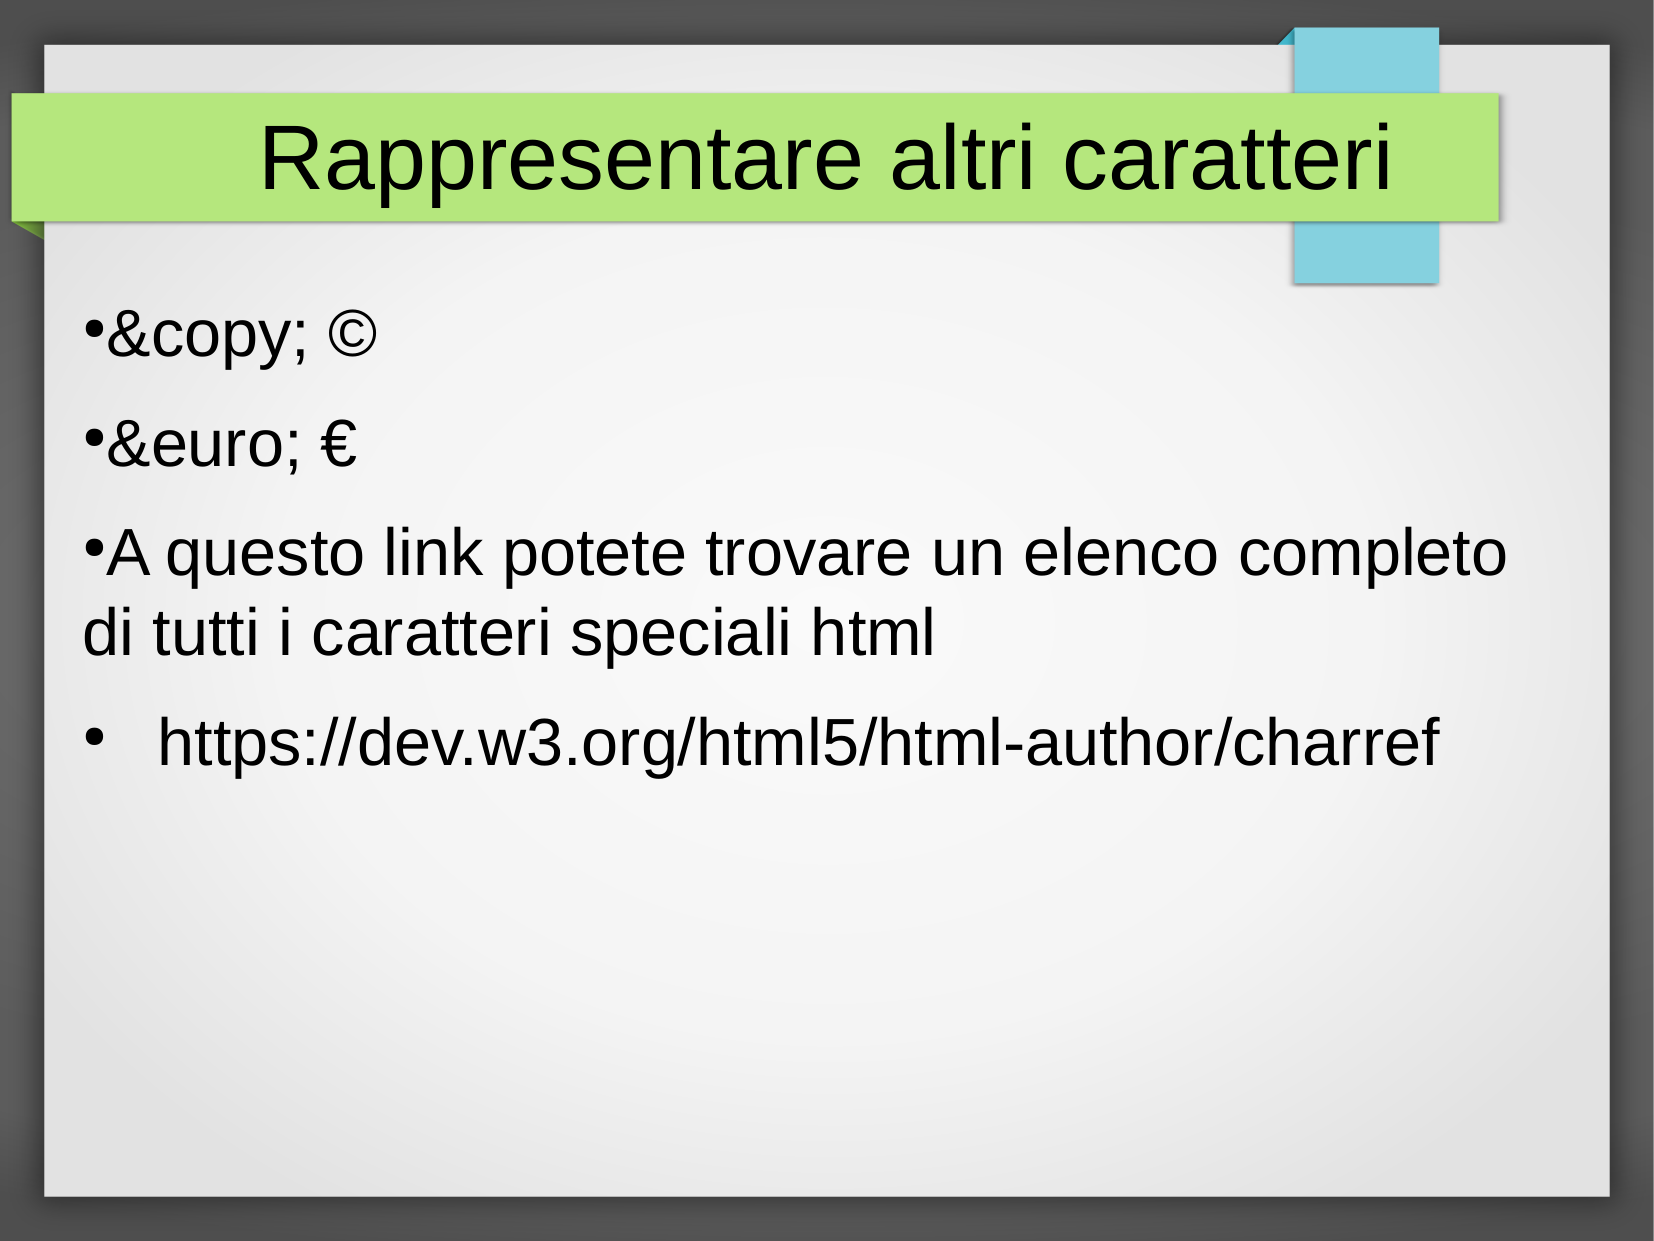

# Rappresentare altri caratteri
&copy; ©
&euro; €
A questo link potete trovare un elenco completo di tutti i caratteri speciali html
https://dev.w3.org/html5/html-author/charref